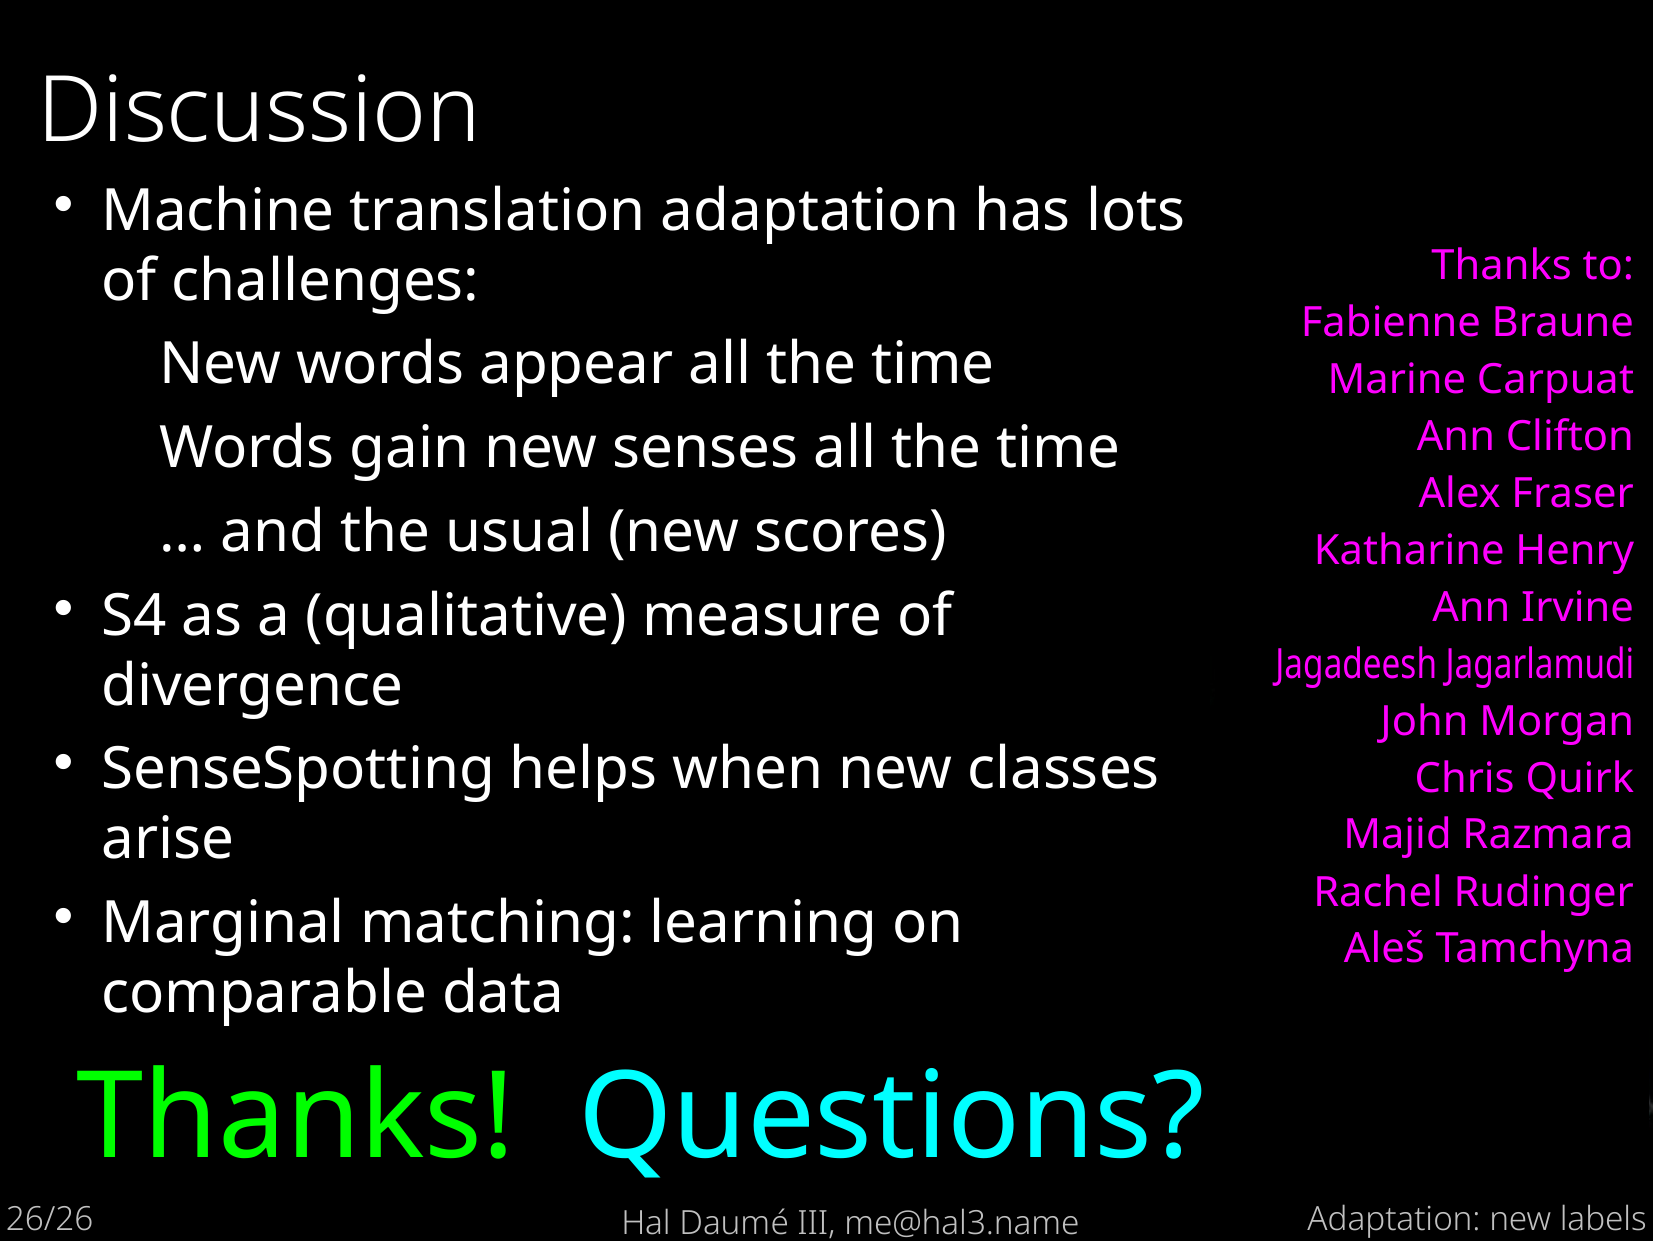

DAMT - AMTA
Thanks to:
Fabienne Braune
Marine Carpuat
Ann Clifton
Alex Fraser
Katharine Henry
Ann Irvine
Jagadeesh Jagarlamudi
John Morgan
Chris Quirk
Majid Razmara
Rachel Rudinger
Aleš Tamchyna
# Discussion
Machine translation adaptation has lots of challenges:
New words appear all the time
Words gain new senses all the time
… and the usual (new scores)
S4 as a (qualitative) measure of divergence
SenseSpotting helps when new classes arise
Marginal matching: learning on comparable data
Thanks! Questions?